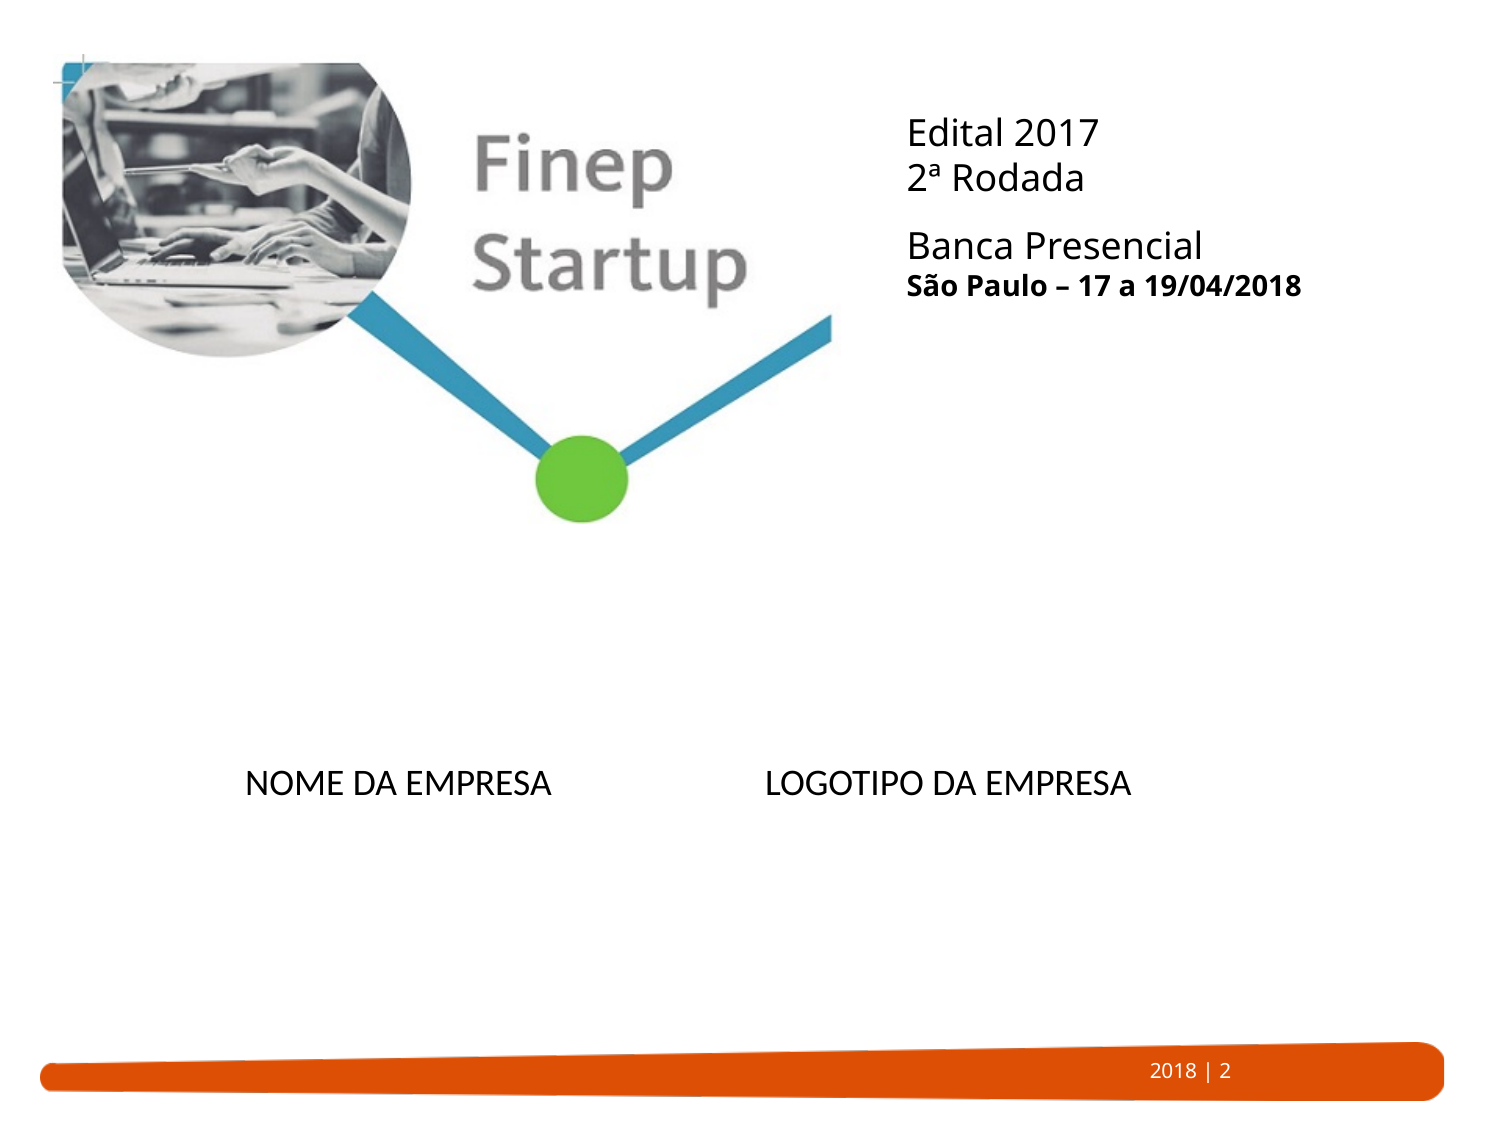

Edital 2017
2ª Rodada
Banca Presencial
São Paulo – 17 a 19/04/2018
NOME DA EMPRESA
LOGOTIPO DA EMPRESA